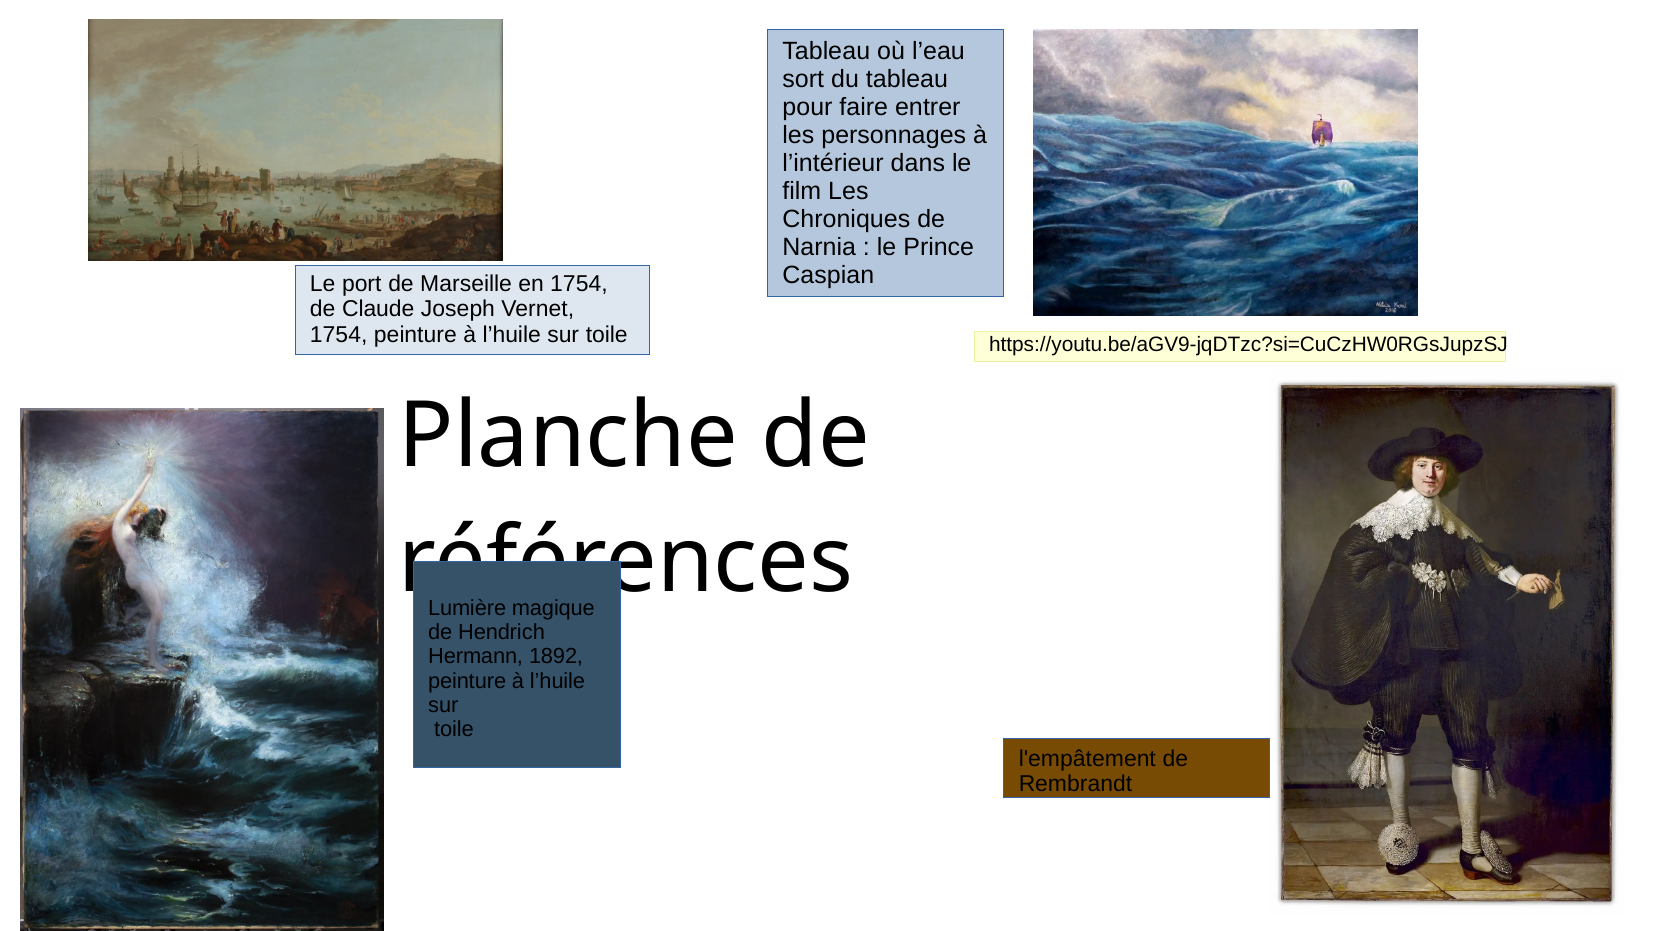

Tableau où l’eau sort du tableau pour faire entrer les personnages à l’intérieur dans le film Les Chroniques de Narnia : le Prince Caspian
Le port de Marseille en 1754, de Claude Joseph Vernet, 1754, peinture à l’huile sur toile
https://youtu.be/aGV9-jqDTzc?si=CuCzHW0RGsJupzSJ
Planche de références
Lumière magique de Hendrich Hermann, 1892,
peinture à l’huile sur
 toile
l'empâtement de Rembrandt